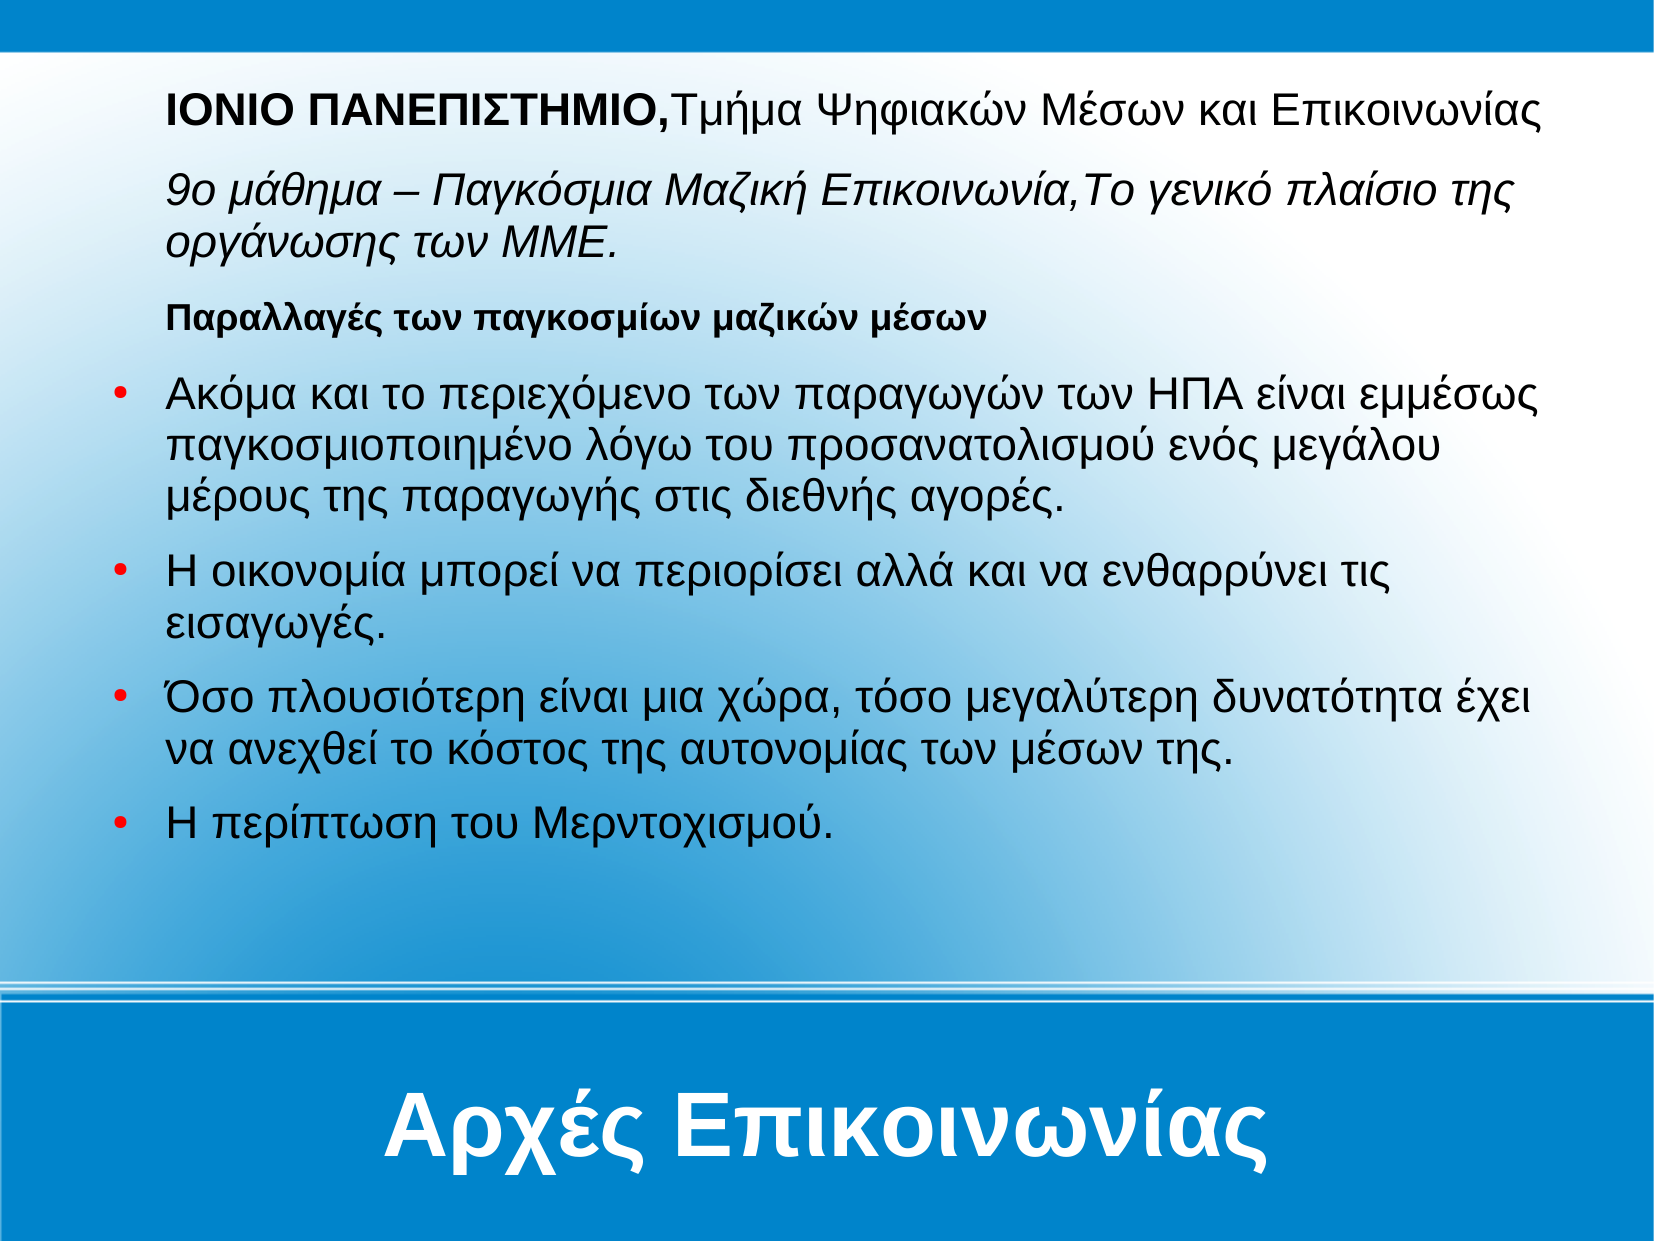

ΙΟΝΙΟ ΠΑΝΕΠΙΣΤΗΜΙΟ,Τμήμα Ψηφιακών Μέσων και Επικοινωνίας
9ο μάθημα – Παγκόσμια Μαζική Επικοινωνία,Το γενικό πλαίσιο της οργάνωσης των ΜΜΕ.
Παραλλαγές των παγκοσμίων μαζικών μέσων
Ακόμα και το περιεχόμενο των παραγωγών των ΗΠΑ είναι εμμέσως παγκοσμιοποιημένο λόγω του προσανατολισμού ενός μεγάλου μέρους της παραγωγής στις διεθνής αγορές.
Η οικονομία μπορεί να περιορίσει αλλά και να ενθαρρύνει τις εισαγωγές.
Όσο πλουσιότερη είναι μια χώρα, τόσο μεγαλύτερη δυνατότητα έχει να ανεχθεί το κόστος της αυτονομίας των μέσων της.
Η περίπτωση του Μερντοχισμού.
# Αρχές Επικοινωνίας